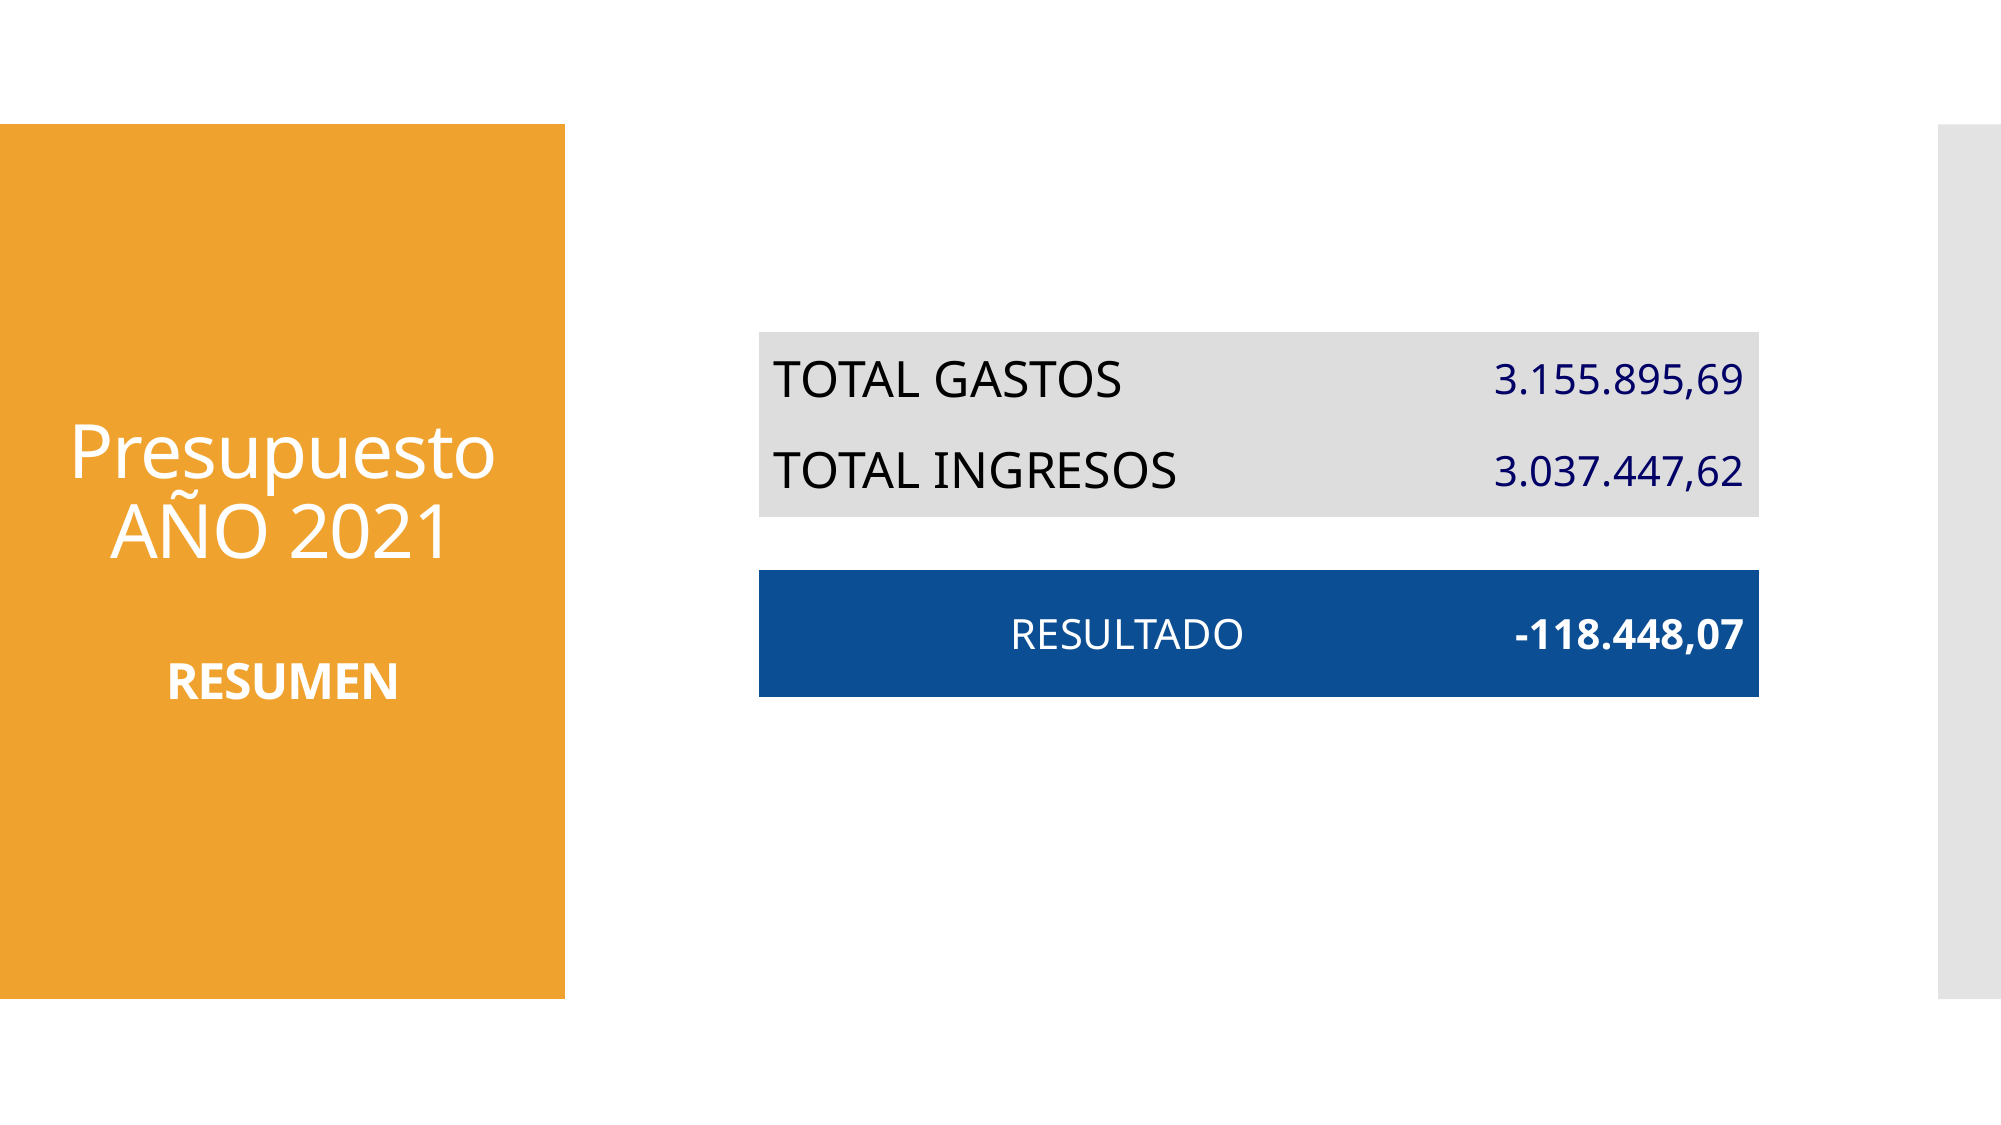

# Presupuesto AÑO 2021 RESUMEN
| TOTAL GASTOS | 3.155.895,69 |
| --- | --- |
| TOTAL INGRESOS | 3.037.447,62 |
| RESULTADO | -118.448,07 |
| --- | --- |